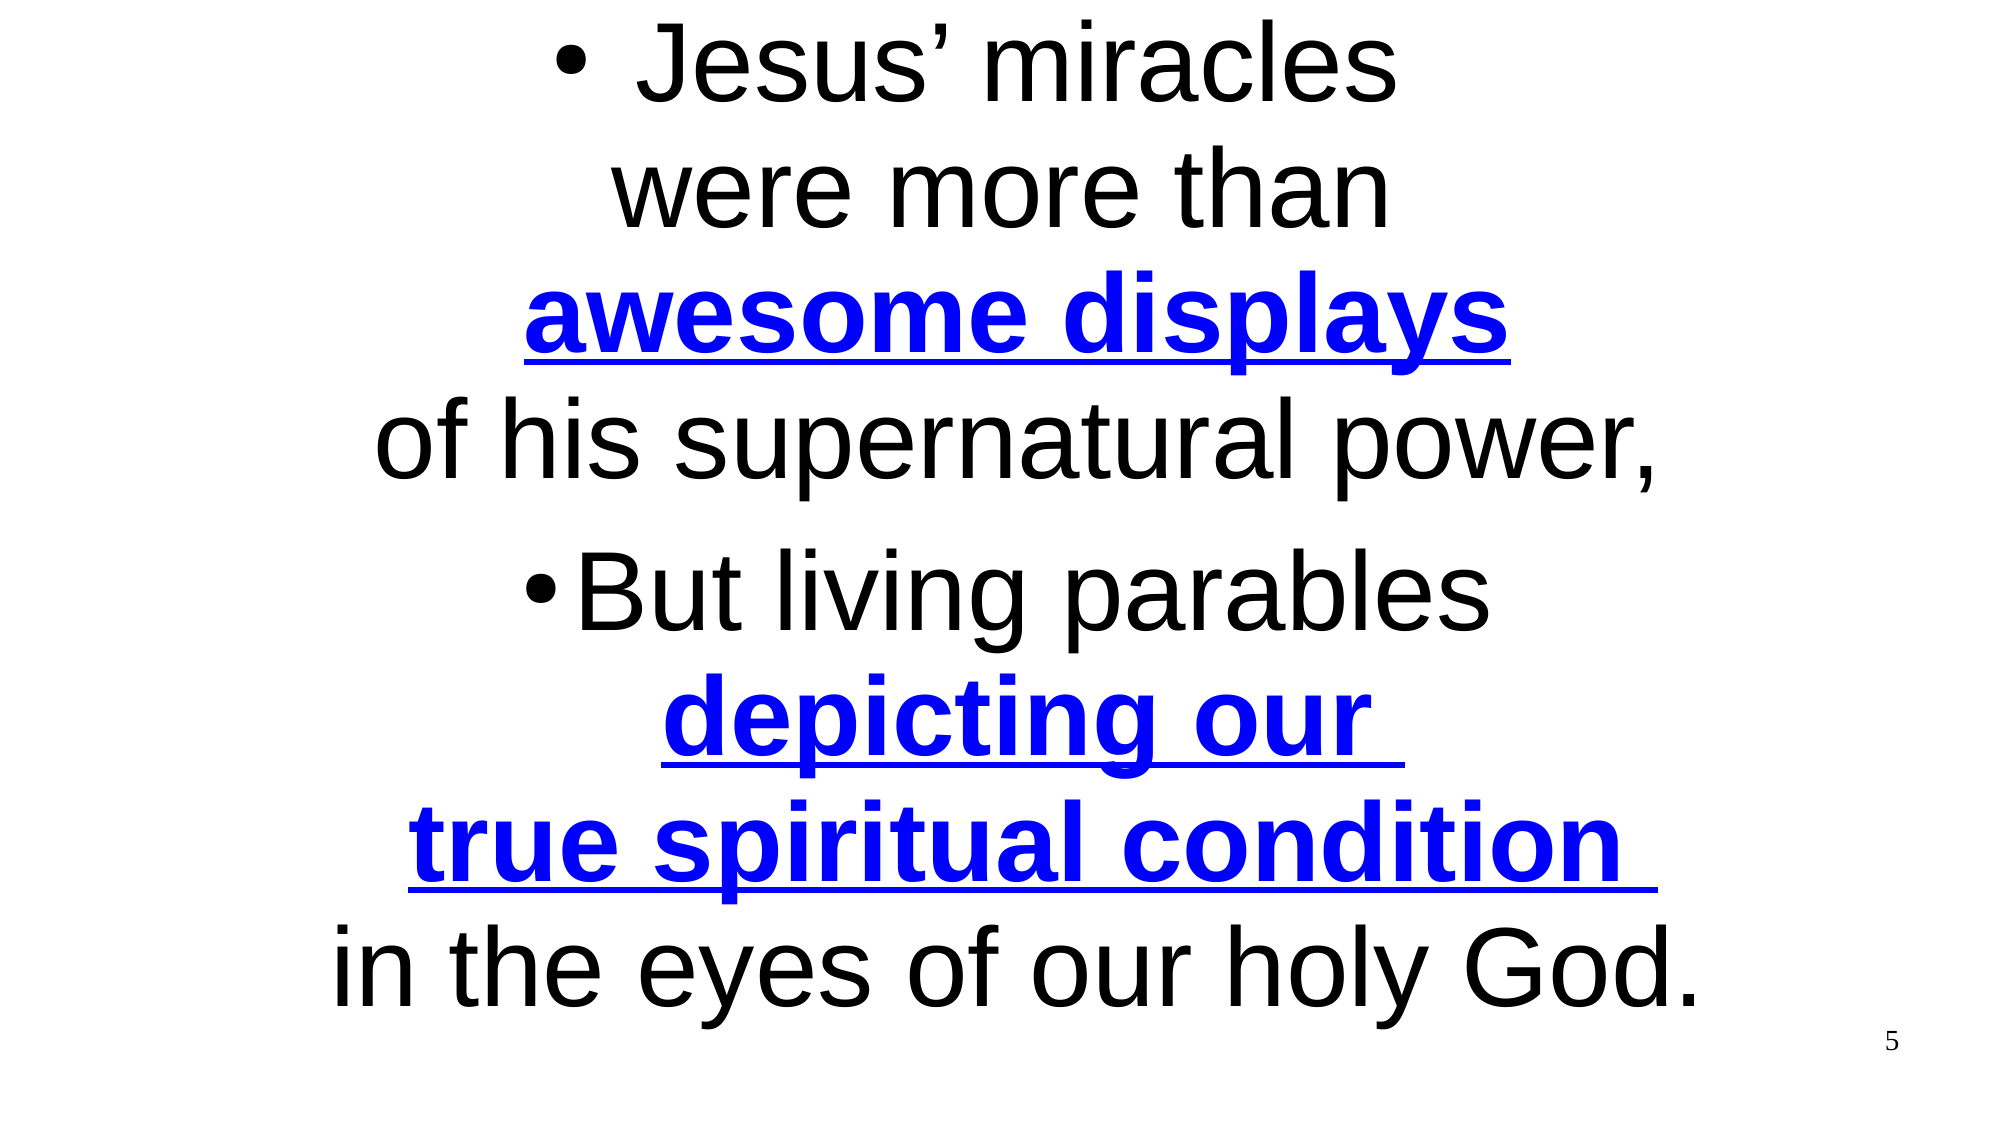

# Jesus’ miracles were more than awesome displays of his supernatural power,
But living parables
depicting our
true spiritual condition
in the eyes of our holy God.
5